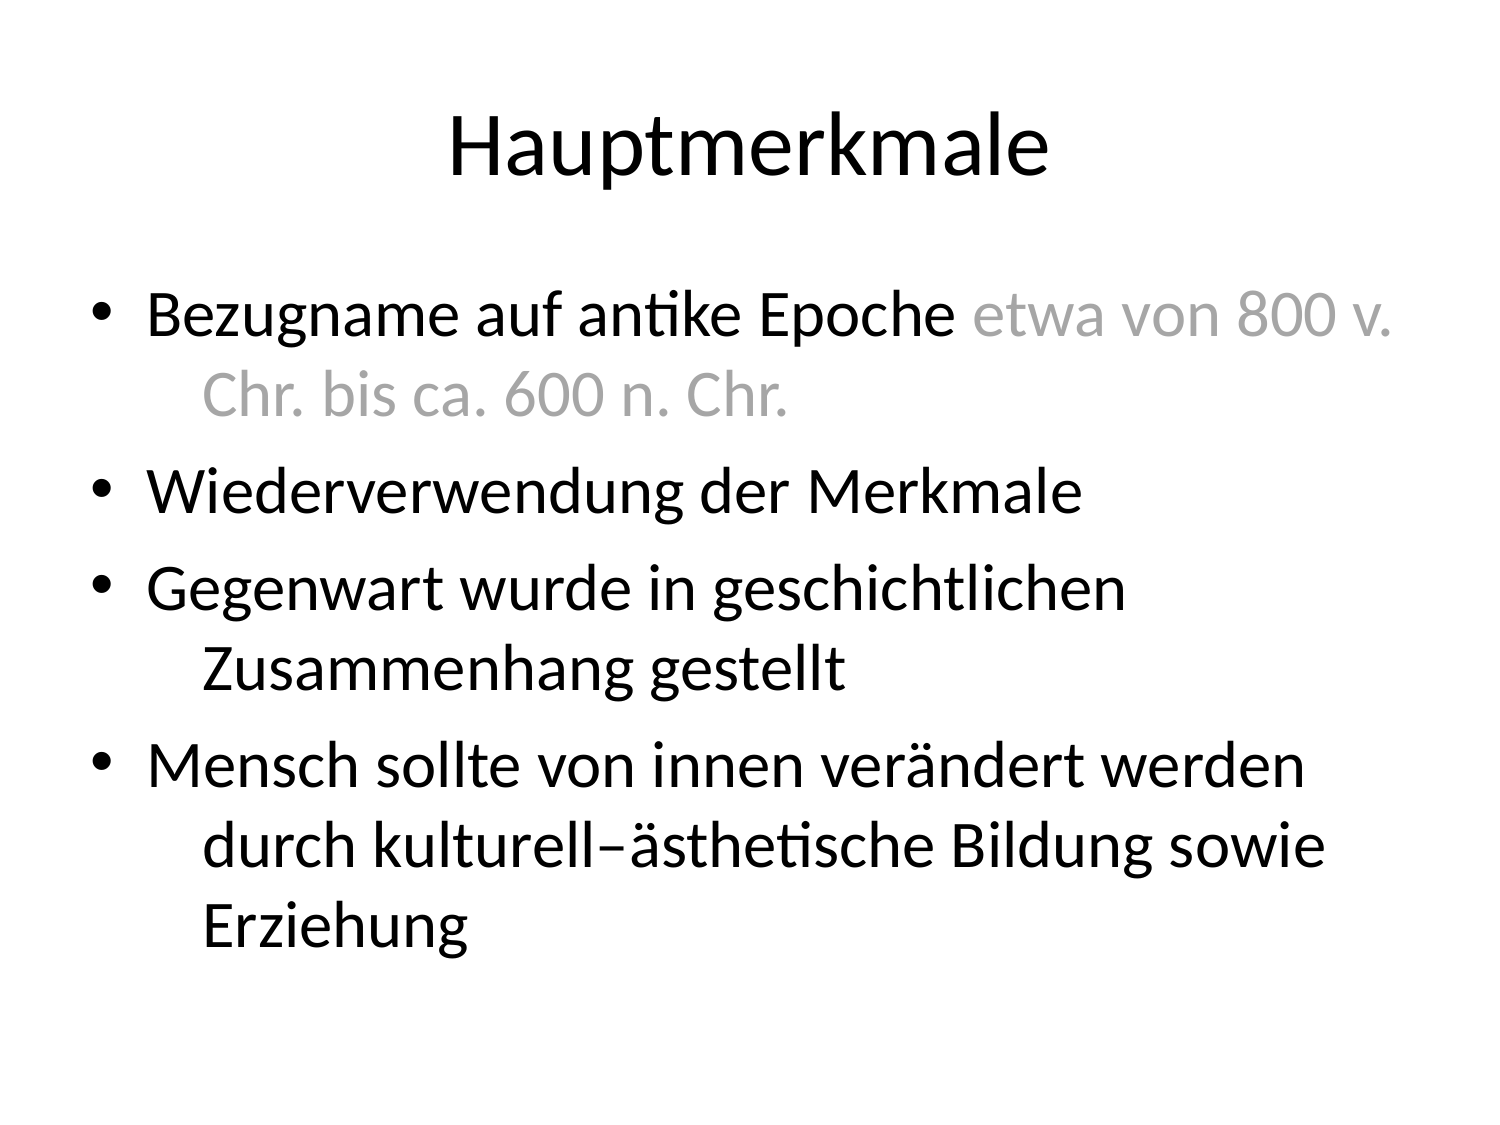

# Hauptmerkmale
Bezugname auf antike Epoche etwa von 800 v. Chr. bis ca. 600 n. Chr.
Wiederverwendung der Merkmale
Gegenwart wurde in geschichtlichen Zusammenhang gestellt
Mensch sollte von innen verändert werden durch kulturell–ästhetische Bildung sowie Erziehung